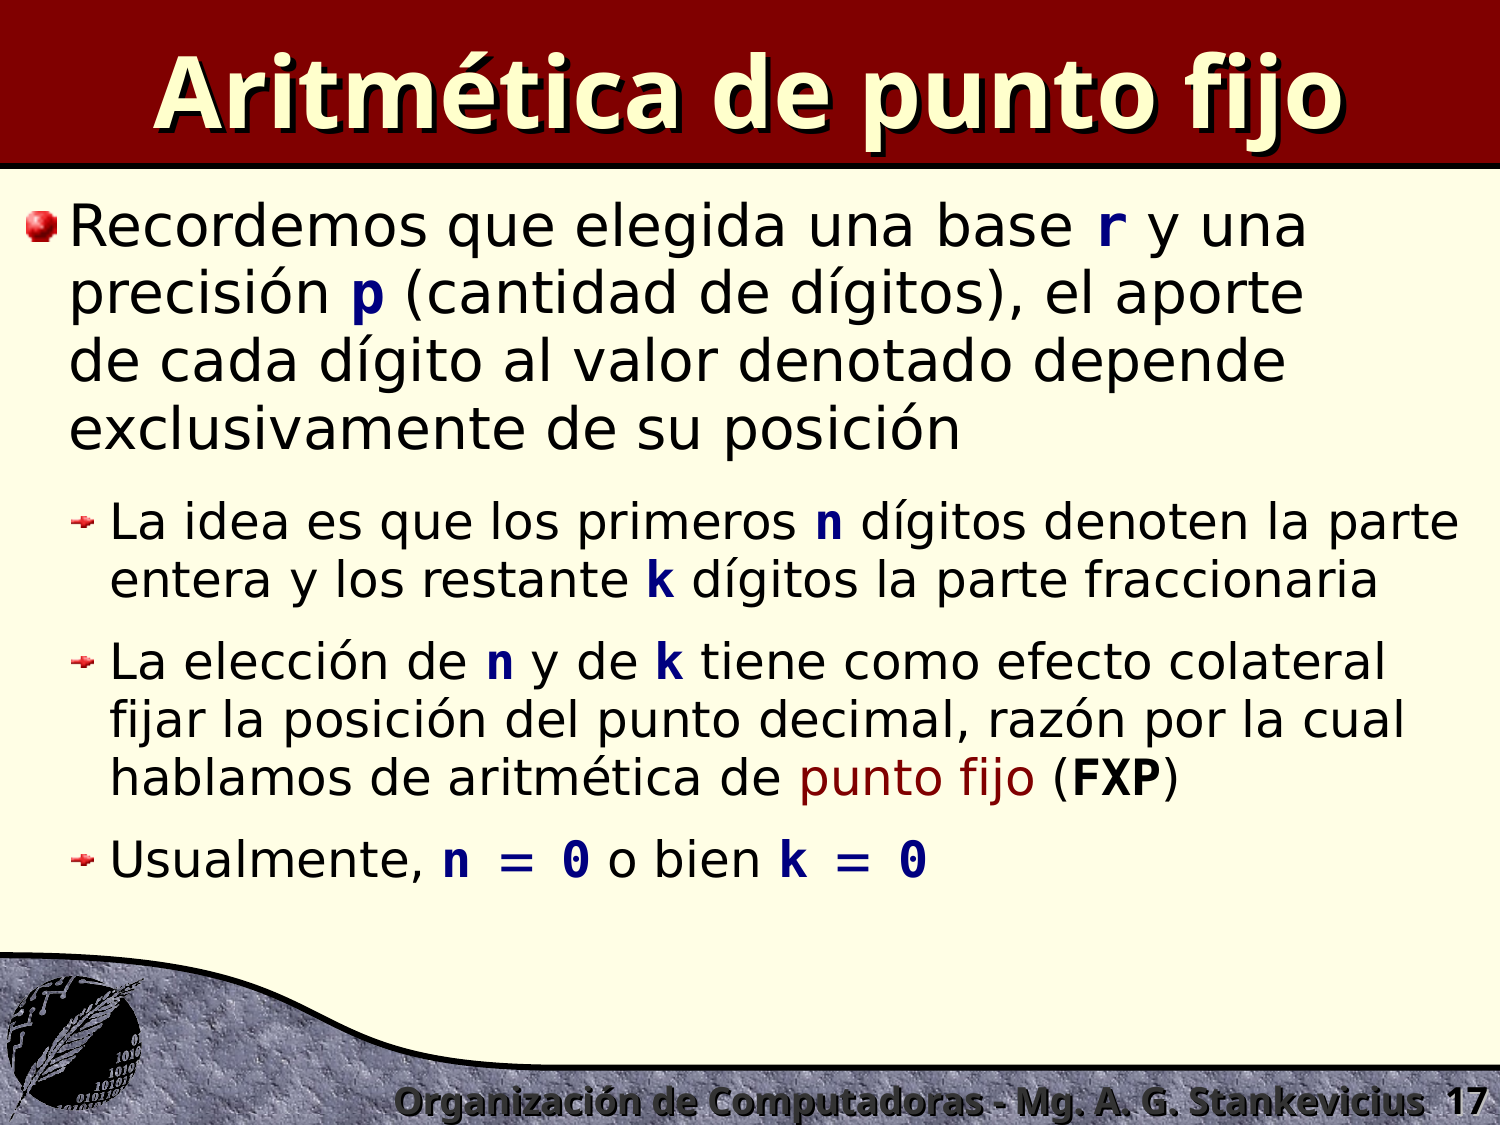

# Aritmética de punto fijo
Recordemos que elegida una base r y una precisión p (cantidad de dígitos), el aporte
de cada dígito al valor denotado depende exclusivamente de su posición
La idea es que los primeros n dígitos denoten la parte entera y los restante k dígitos la parte fraccionaria
La elección de n y de k tiene como efecto colateral fijar la posición del punto decimal, razón por la cual
hablamos de aritmética de punto fijo (FXP)
Usualmente, n = 0 o bien k = 0
17